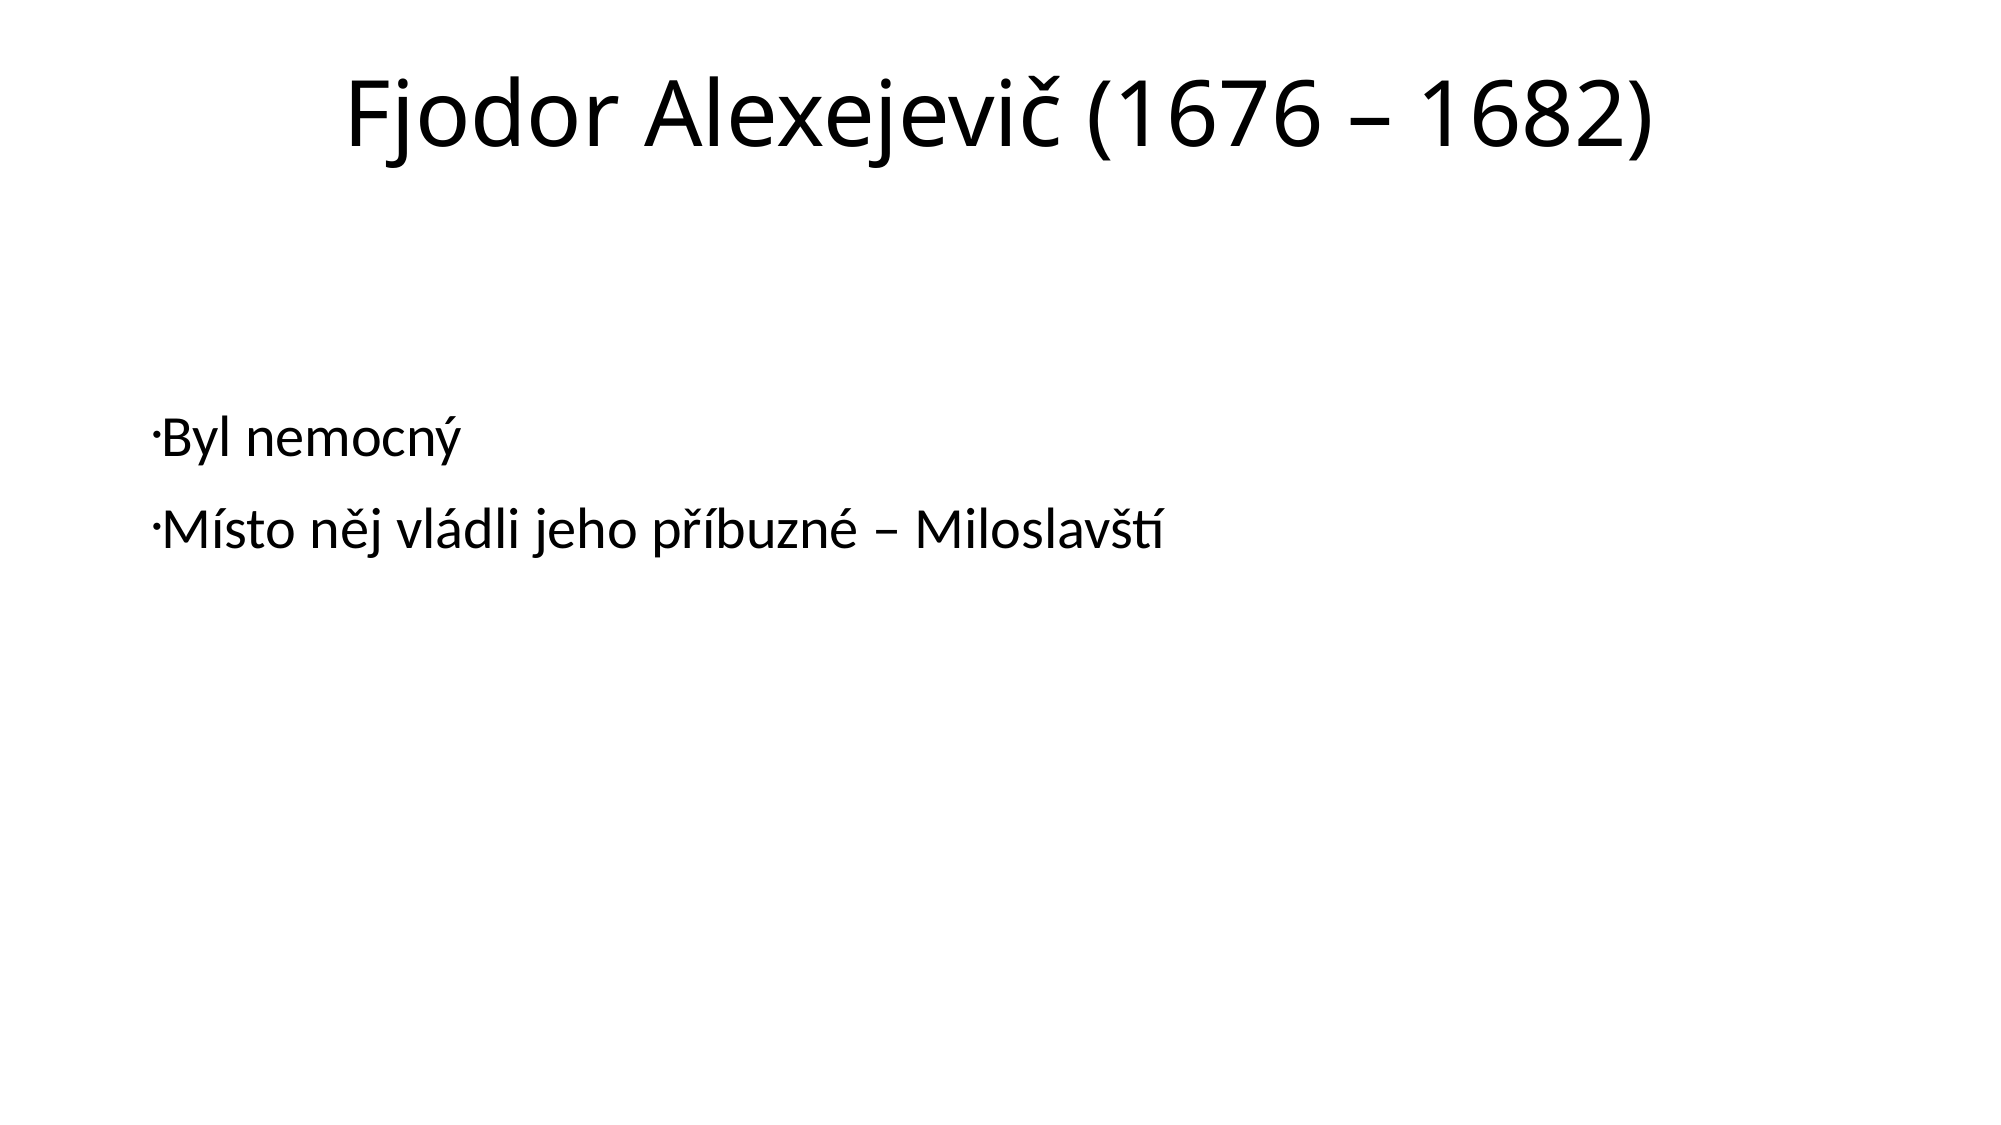

# Fjodor Alexejevič (1676 – 1682)
Byl nemocný
Místo něj vládli jeho příbuzné – Miloslavští